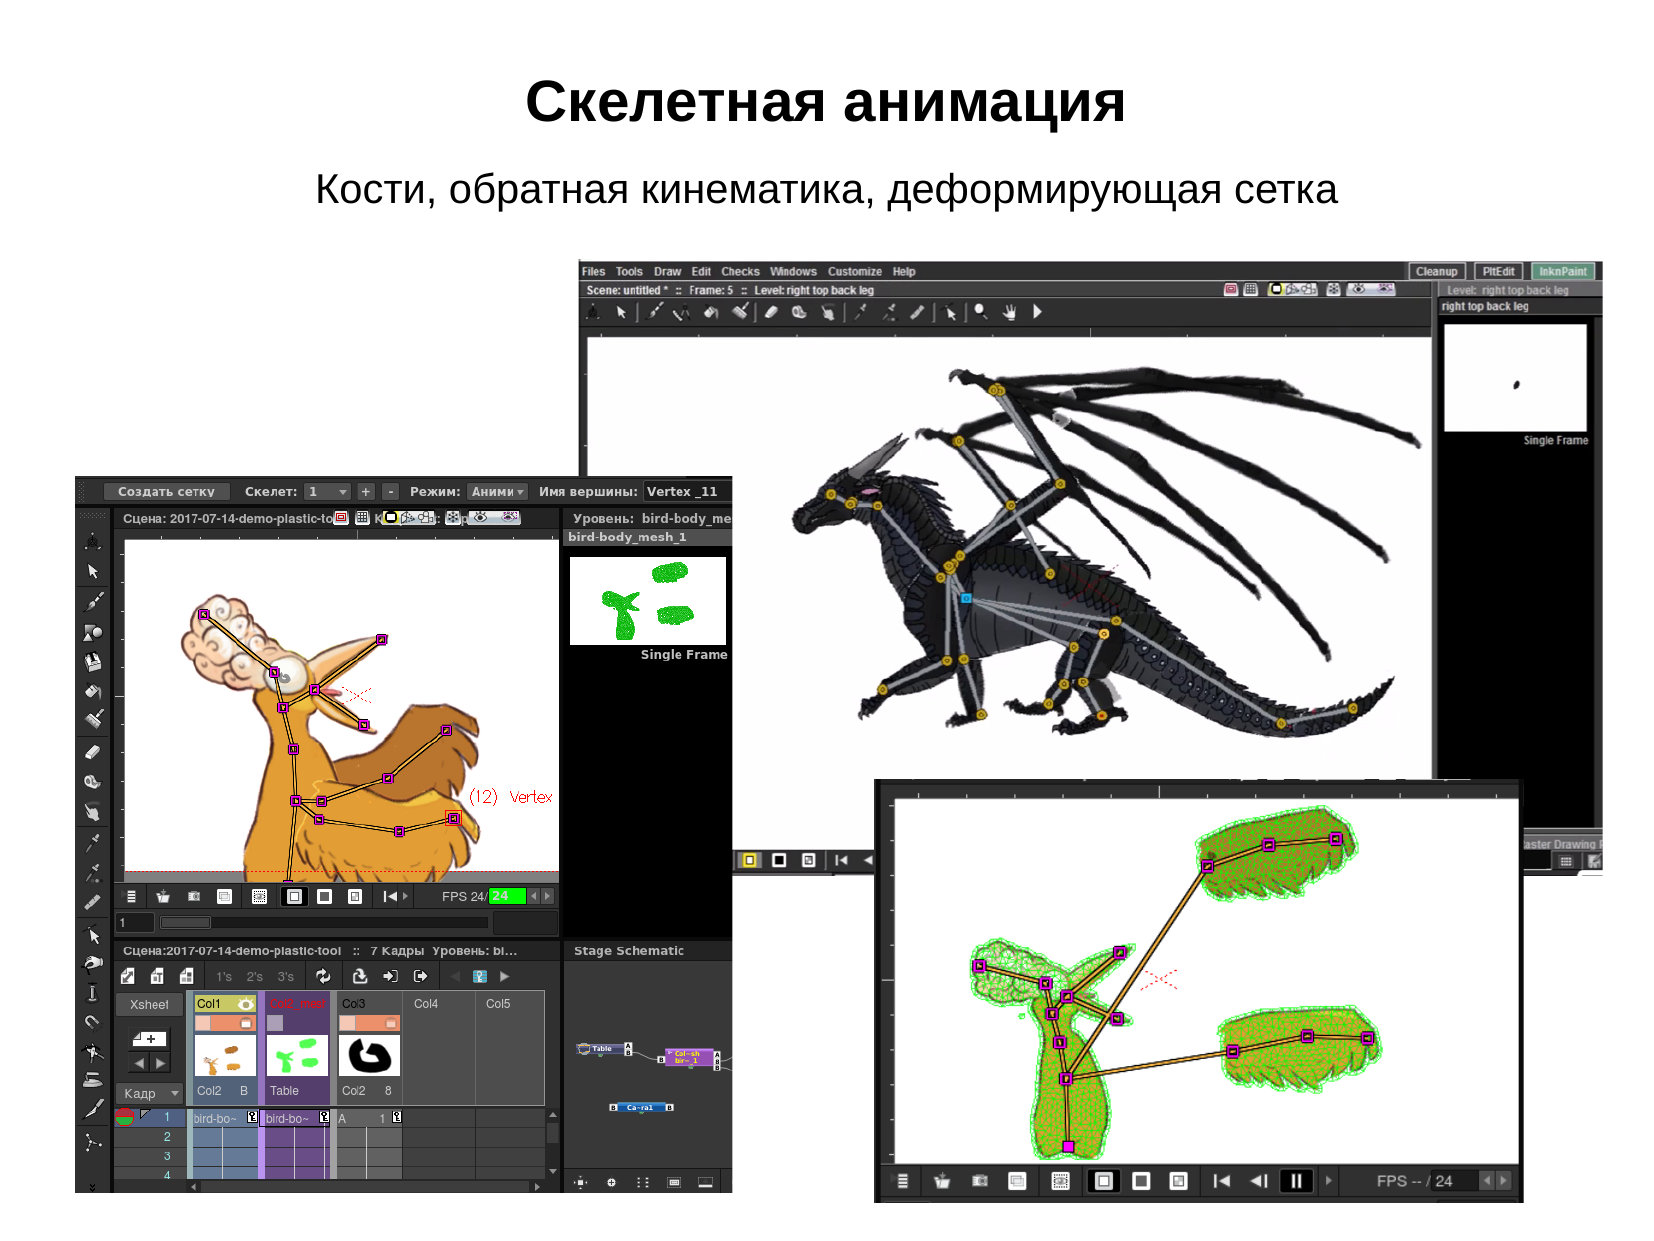

# Скелетная анимация
Кости, обратная кинематика, деформирующая сетка